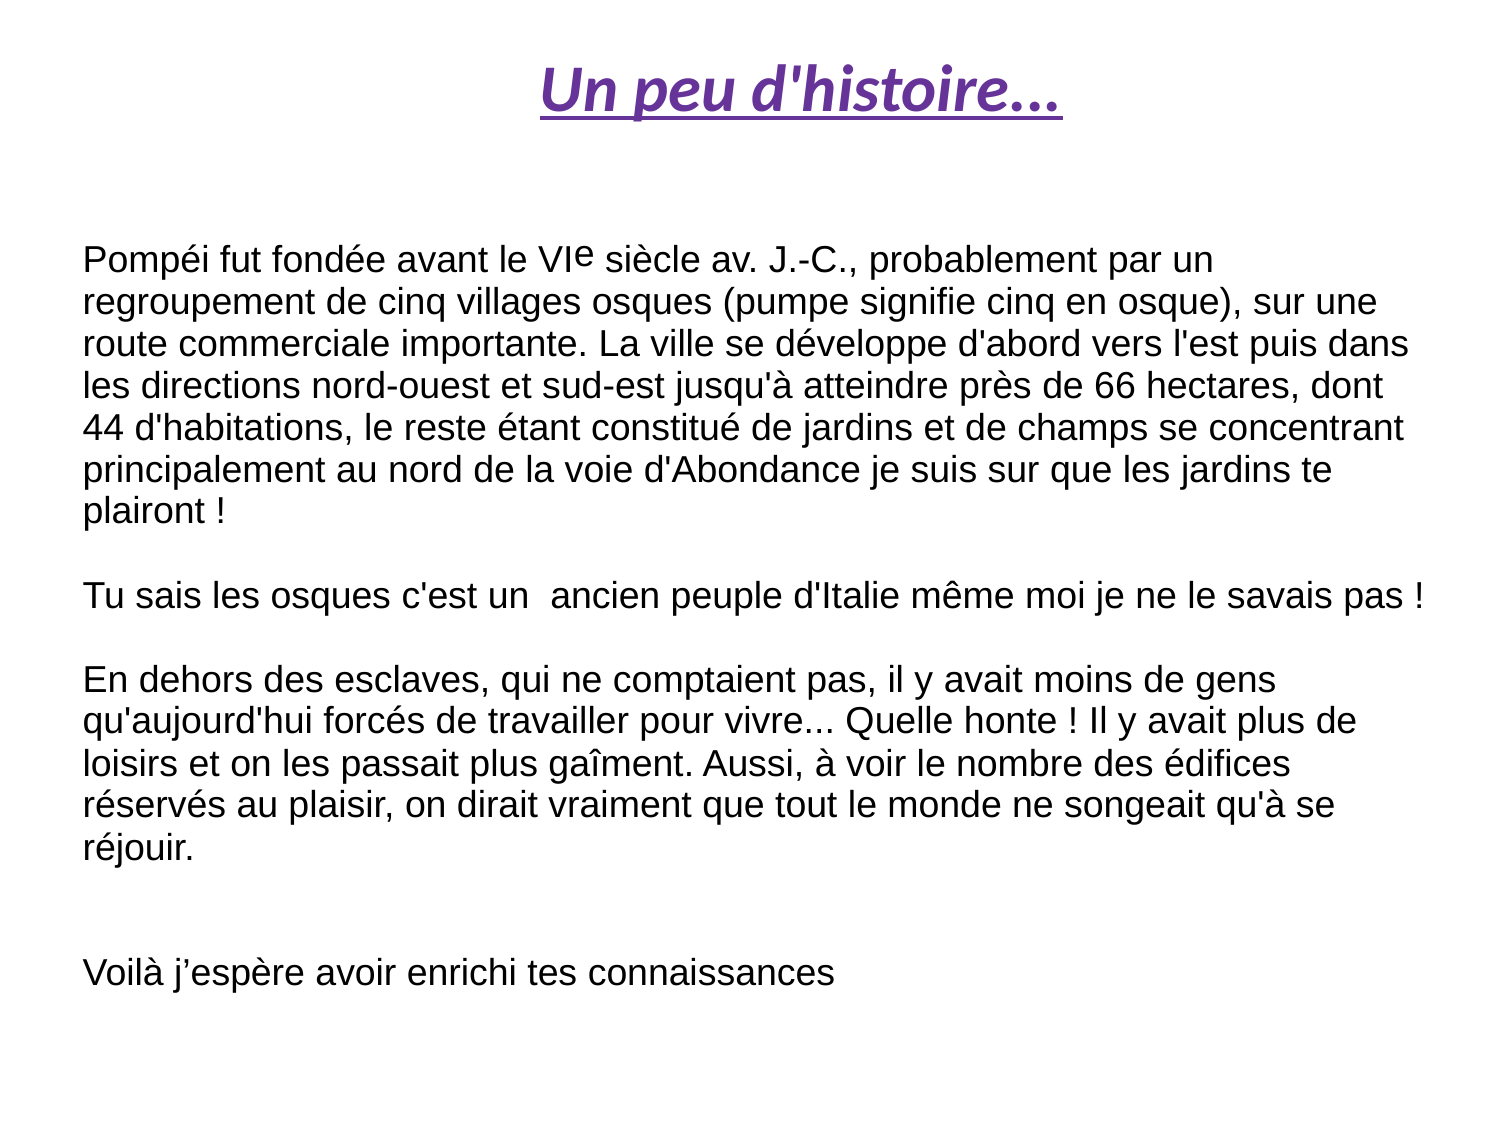

# Un peu d'histoire...
Pompéi fut fondée avant le VIe siècle av. J.-C., probablement par un regroupement de cinq villages osques (pumpe signifie cinq en osque), sur une route commerciale importante. La ville se développe d'abord vers l'est puis dans les directions nord-ouest et sud-est jusqu'à atteindre près de 66 hectares, dont 44 d'habitations, le reste étant constitué de jardins et de champs se concentrant principalement au nord de la voie d'Abondance je suis sur que les jardins te plairont !
Tu sais les osques c'est un ancien peuple d'Italie même moi je ne le savais pas !
En dehors des esclaves, qui ne comptaient pas, il y avait moins de gens qu'aujourd'hui forcés de travailler pour vivre... Quelle honte ! Il y avait plus de loisirs et on les passait plus gaîment. Aussi, à voir le nombre des édifices réservés au plaisir, on dirait vraiment que tout le monde ne songeait qu'à se réjouir.
Voilà j’espère avoir enrichi tes connaissances